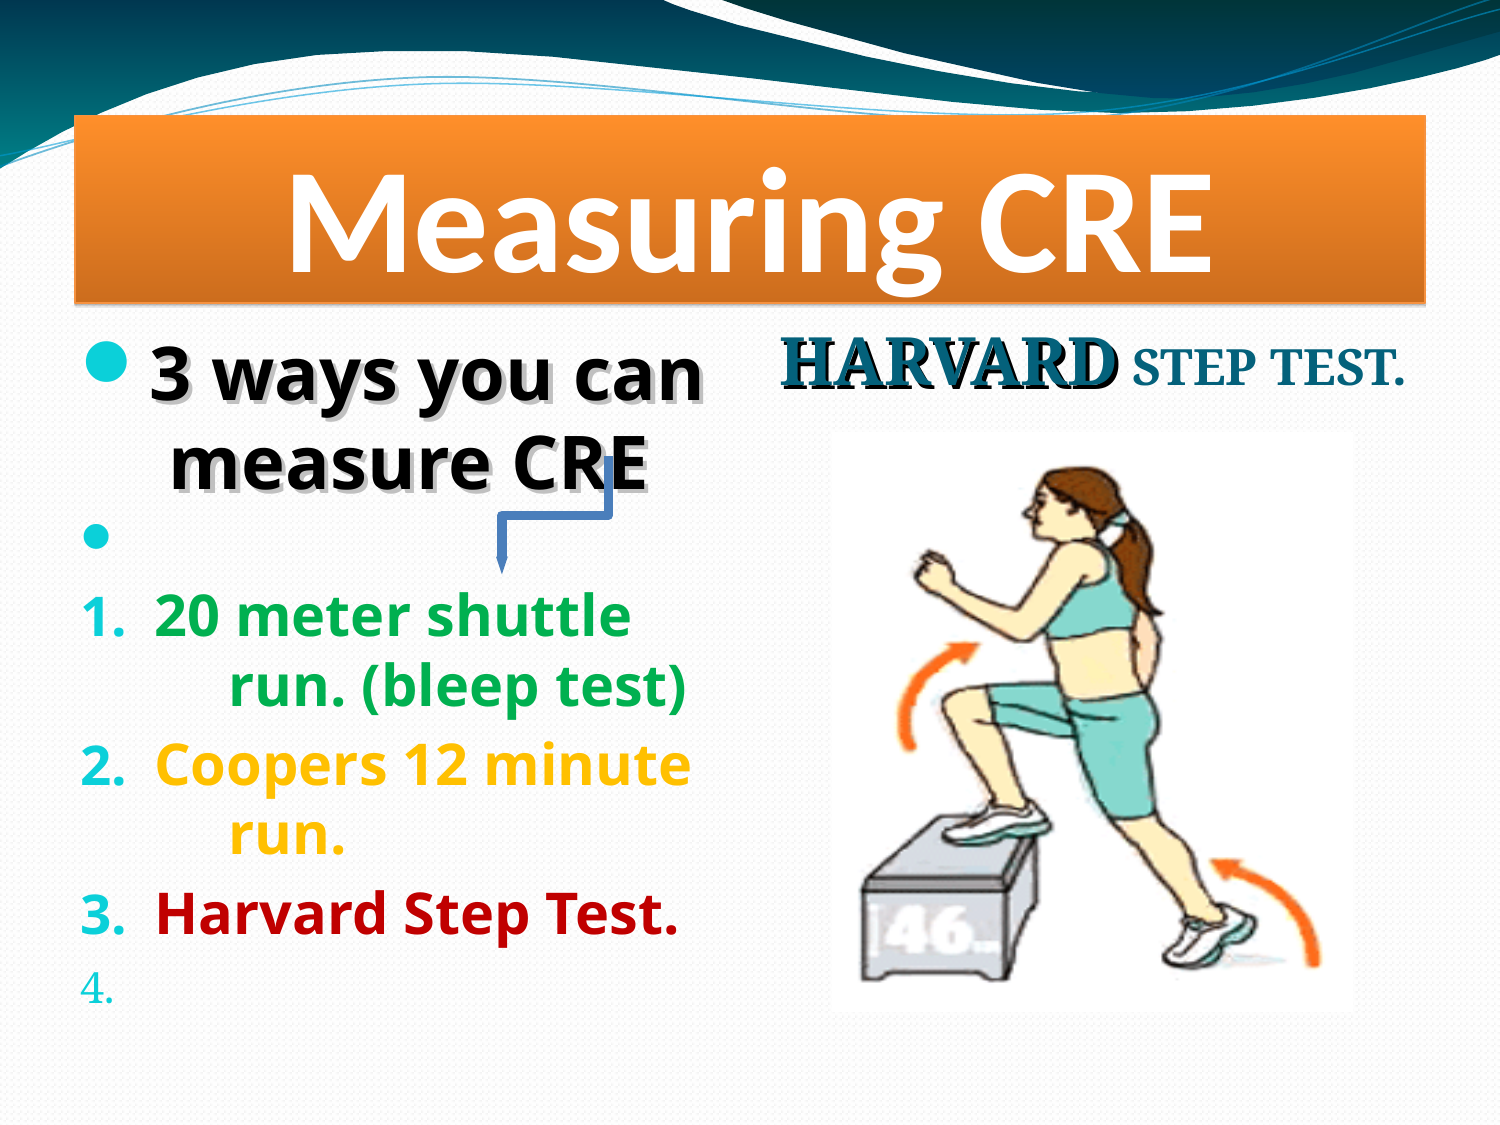

# Measuring CRE
HARVARD STEP TEST.
3 ways you can measure CRE
20 meter shuttle run. (bleep test)
Coopers 12 minute run.
Harvard Step Test.